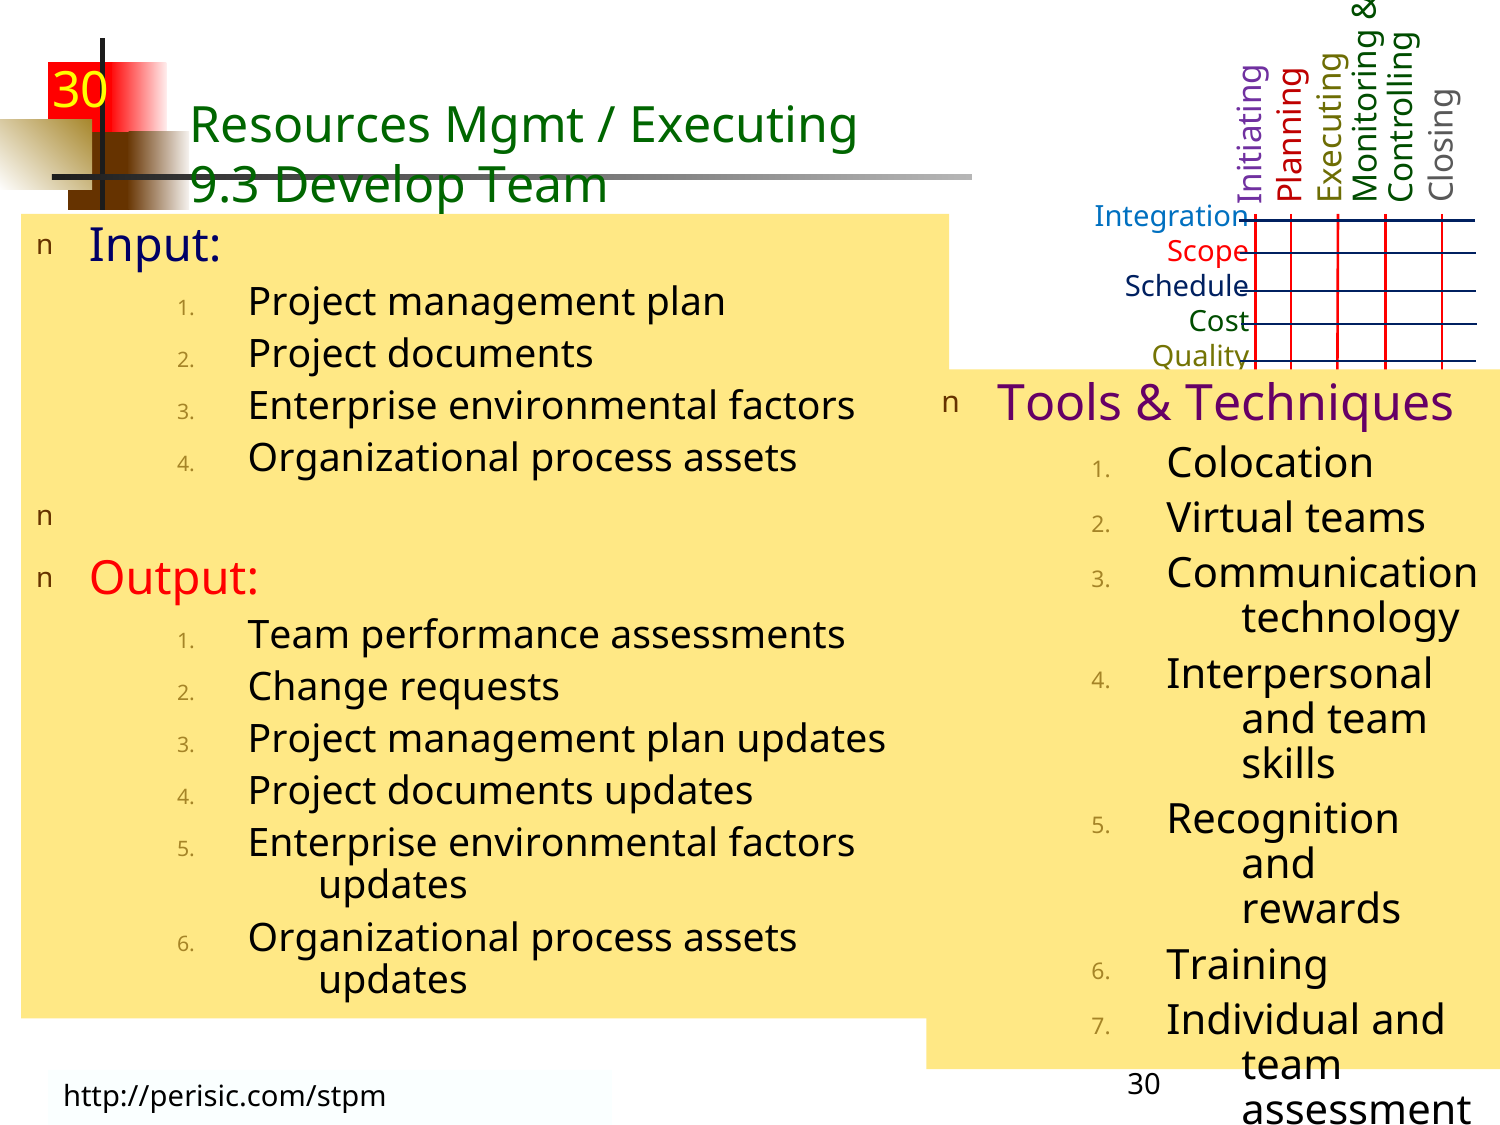

Initiating
Planning
Executing
Monitoring &
Controlling
Closing
Integration
Scope
Schedule
Cost
Quality
Resources
Communications
Risk
Procurement
Stakeholders
Resources Mgmt / Executing
9.3 Develop Team
# Input:
Project management plan
Project documents
Enterprise environmental factors
Organizational process assets
Output:
Team performance assessments
Change requests
Project management plan updates
Project documents updates
Enterprise environmental factors updates
Organizational process assets updates
Tools & Techniques
Colocation
Virtual teams
Communication technology
Interpersonal and team skills
Recognition and rewards
Training
Individual and team assessments
Meetings
29
http://perisic.com/stpm